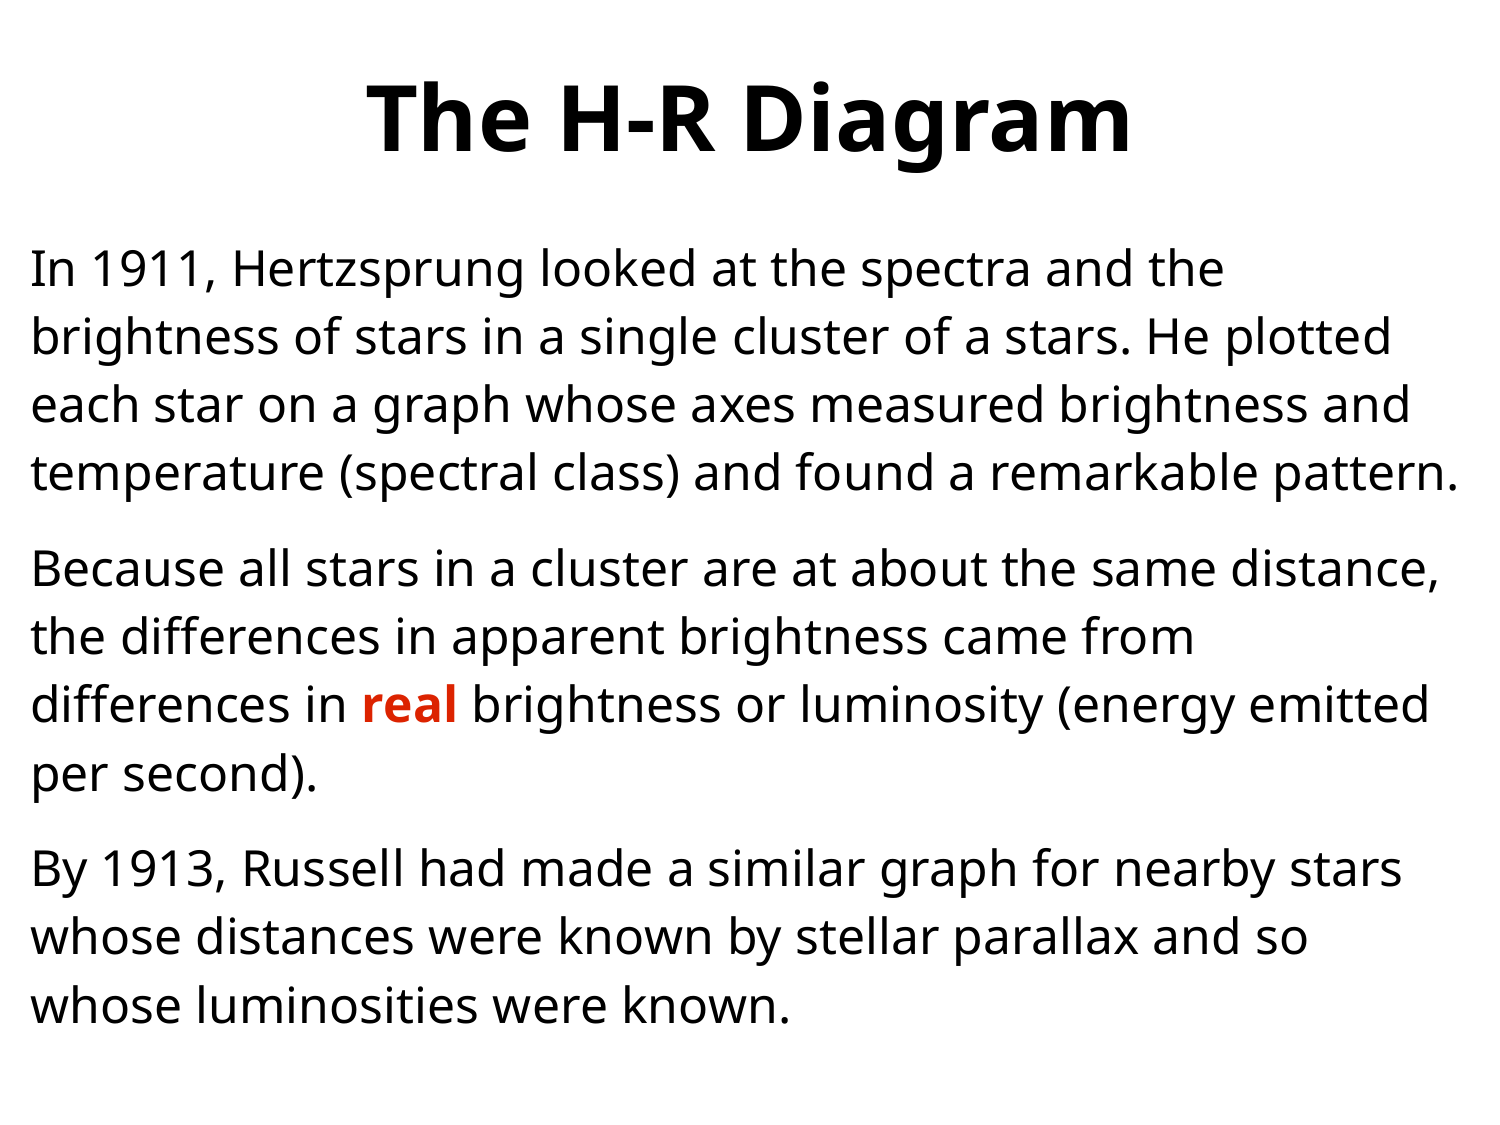

# The H-R Diagram
In 1911, Hertzsprung looked at the spectra and the brightness of stars in a single cluster of a stars. He plotted each star on a graph whose axes measured brightness and temperature (spectral class) and found a remarkable pattern.
Because all stars in a cluster are at about the same distance, the differences in apparent brightness came from differences in real brightness or luminosity (energy emitted per second).
By 1913, Russell had made a similar graph for nearby stars whose distances were known by stellar parallax and so whose luminosities were known.